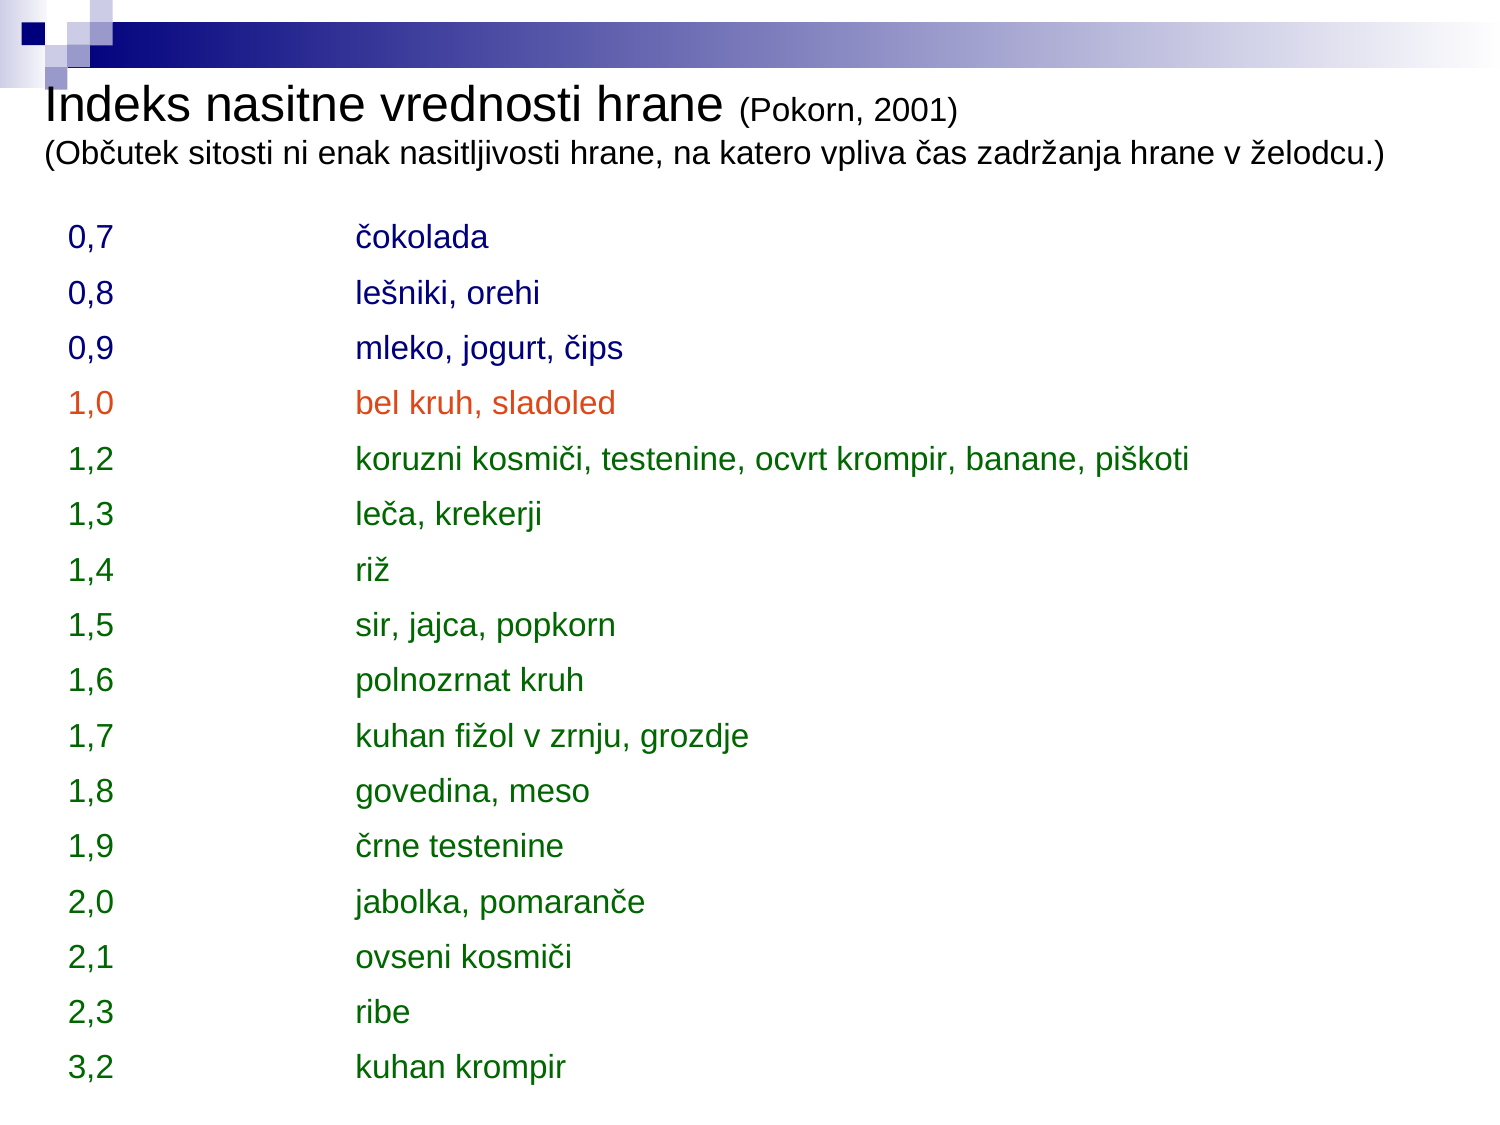

# Indeks nasitne vrednosti hrane (Pokorn, 2001) (Občutek sitosti ni enak nasitljivosti hrane, na katero vpliva čas zadržanja hrane v želodcu.)
| 0,7 | čokolada |
| --- | --- |
| 0,8 | lešniki, orehi |
| 0,9 | mleko, jogurt, čips |
| 1,0 | bel kruh, sladoled |
| 1,2 | koruzni kosmiči, testenine, ocvrt krompir, banane, piškoti |
| 1,3 | leča, krekerji |
| 1,4 | riž |
| 1,5 | sir, jajca, popkorn |
| 1,6 | polnozrnat kruh |
| 1,7 | kuhan fižol v zrnju, grozdje |
| 1,8 | govedina, meso |
| 1,9 | črne testenine |
| 2,0 | jabolka, pomaranče |
| 2,1 | ovseni kosmiči |
| 2,3 | ribe |
| 3,2 | kuhan krompir |